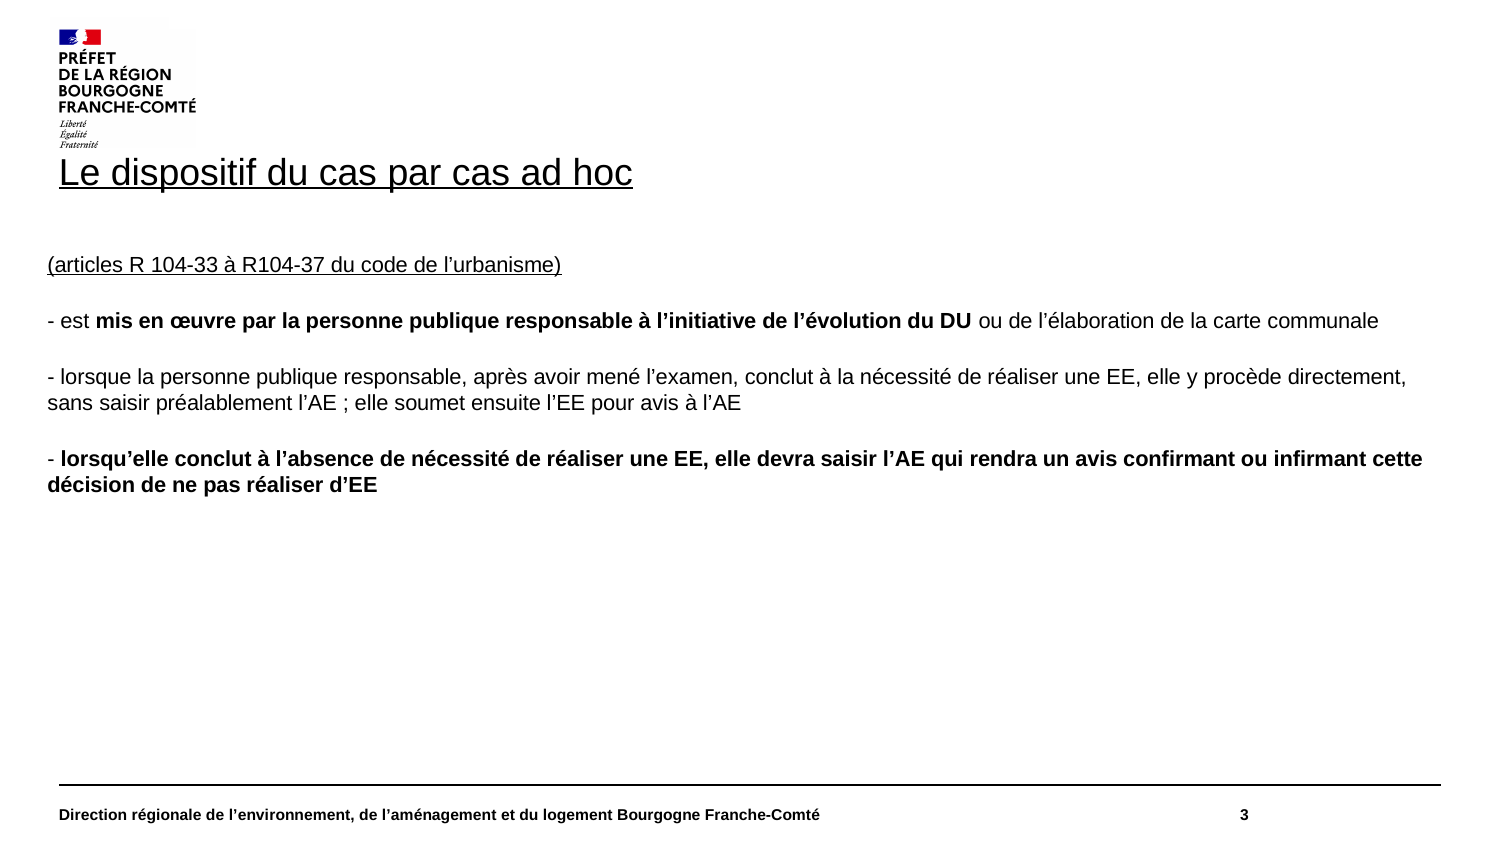

# Le dispositif du cas par cas ad hoc
(articles R 104-33 à R104-37 du code de l’urbanisme)
- est mis en œuvre par la personne publique responsable à l’initiative de l’évolution du DU ou de l’élaboration de la carte communale
- lorsque la personne publique responsable, après avoir mené l’examen, conclut à la nécessité de réaliser une EE, elle y procède directement, sans saisir préalablement l’AE ; elle soumet ensuite l’EE pour avis à l’AE
- lorsqu’elle conclut à l’absence de nécessité de réaliser une EE, elle devra saisir l’AE qui rendra un avis confirmant ou infirmant cette décision de ne pas réaliser d’EE
Direction régionale de l’environnement, de l’aménagement et du logement Auvergne-Rhône-Alpes
3